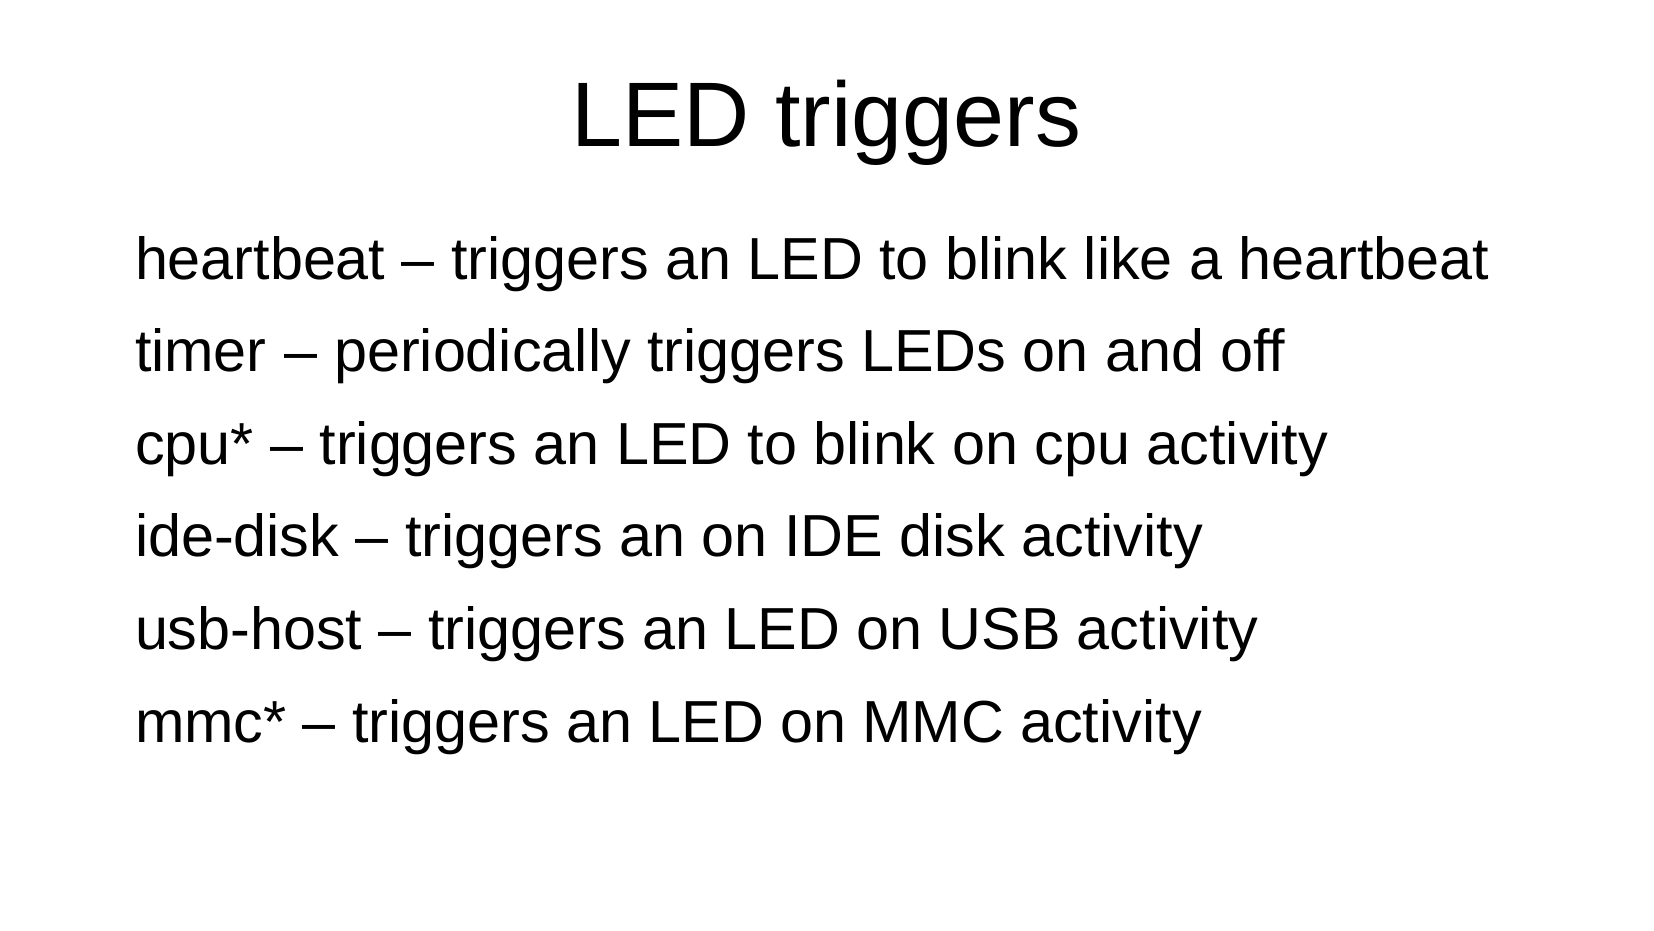

# LED triggers
heartbeat – triggers an LED to blink like a heartbeat
timer		 – periodically triggers LEDs on and off
cpu* – triggers an LED to blink on cpu activity
ide-disk – triggers an on IDE disk activity
usb-host – triggers an LED on USB activity
mmc* – triggers an LED on MMC activity